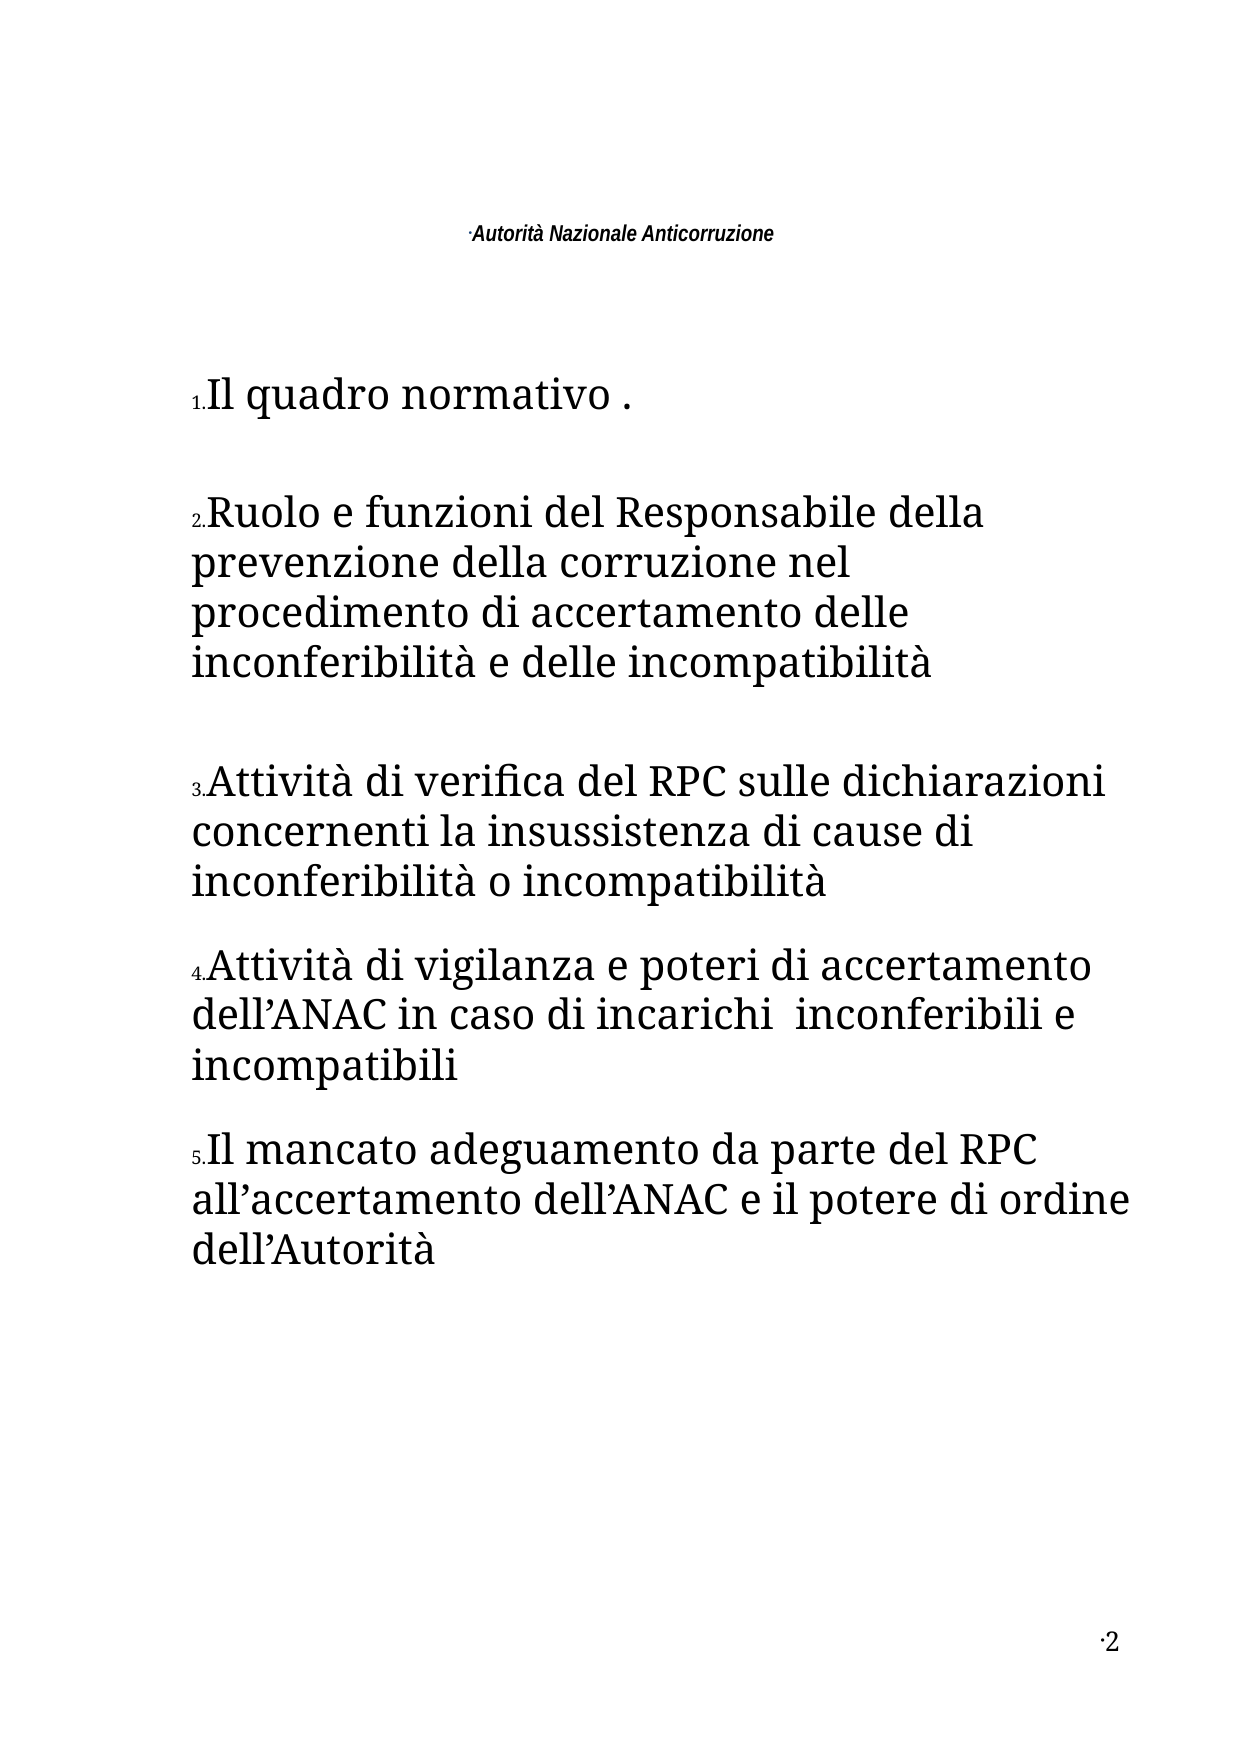

# Autorità Nazionale Anticorruzione
Il quadro normativo .
Ruolo e funzioni del Responsabile della prevenzione della corruzione nel procedimento di accertamento delle inconferibilità e delle incompatibilità
Attività di verifica del RPC sulle dichiarazioni concernenti la insussistenza di cause di inconferibilità o incompatibilità
Attività di vigilanza e poteri di accertamento dell’ANAC in caso di incarichi inconferibili e incompatibili
Il mancato adeguamento da parte del RPC all’accertamento dell’ANAC e il potere di ordine dell’Autorità
2